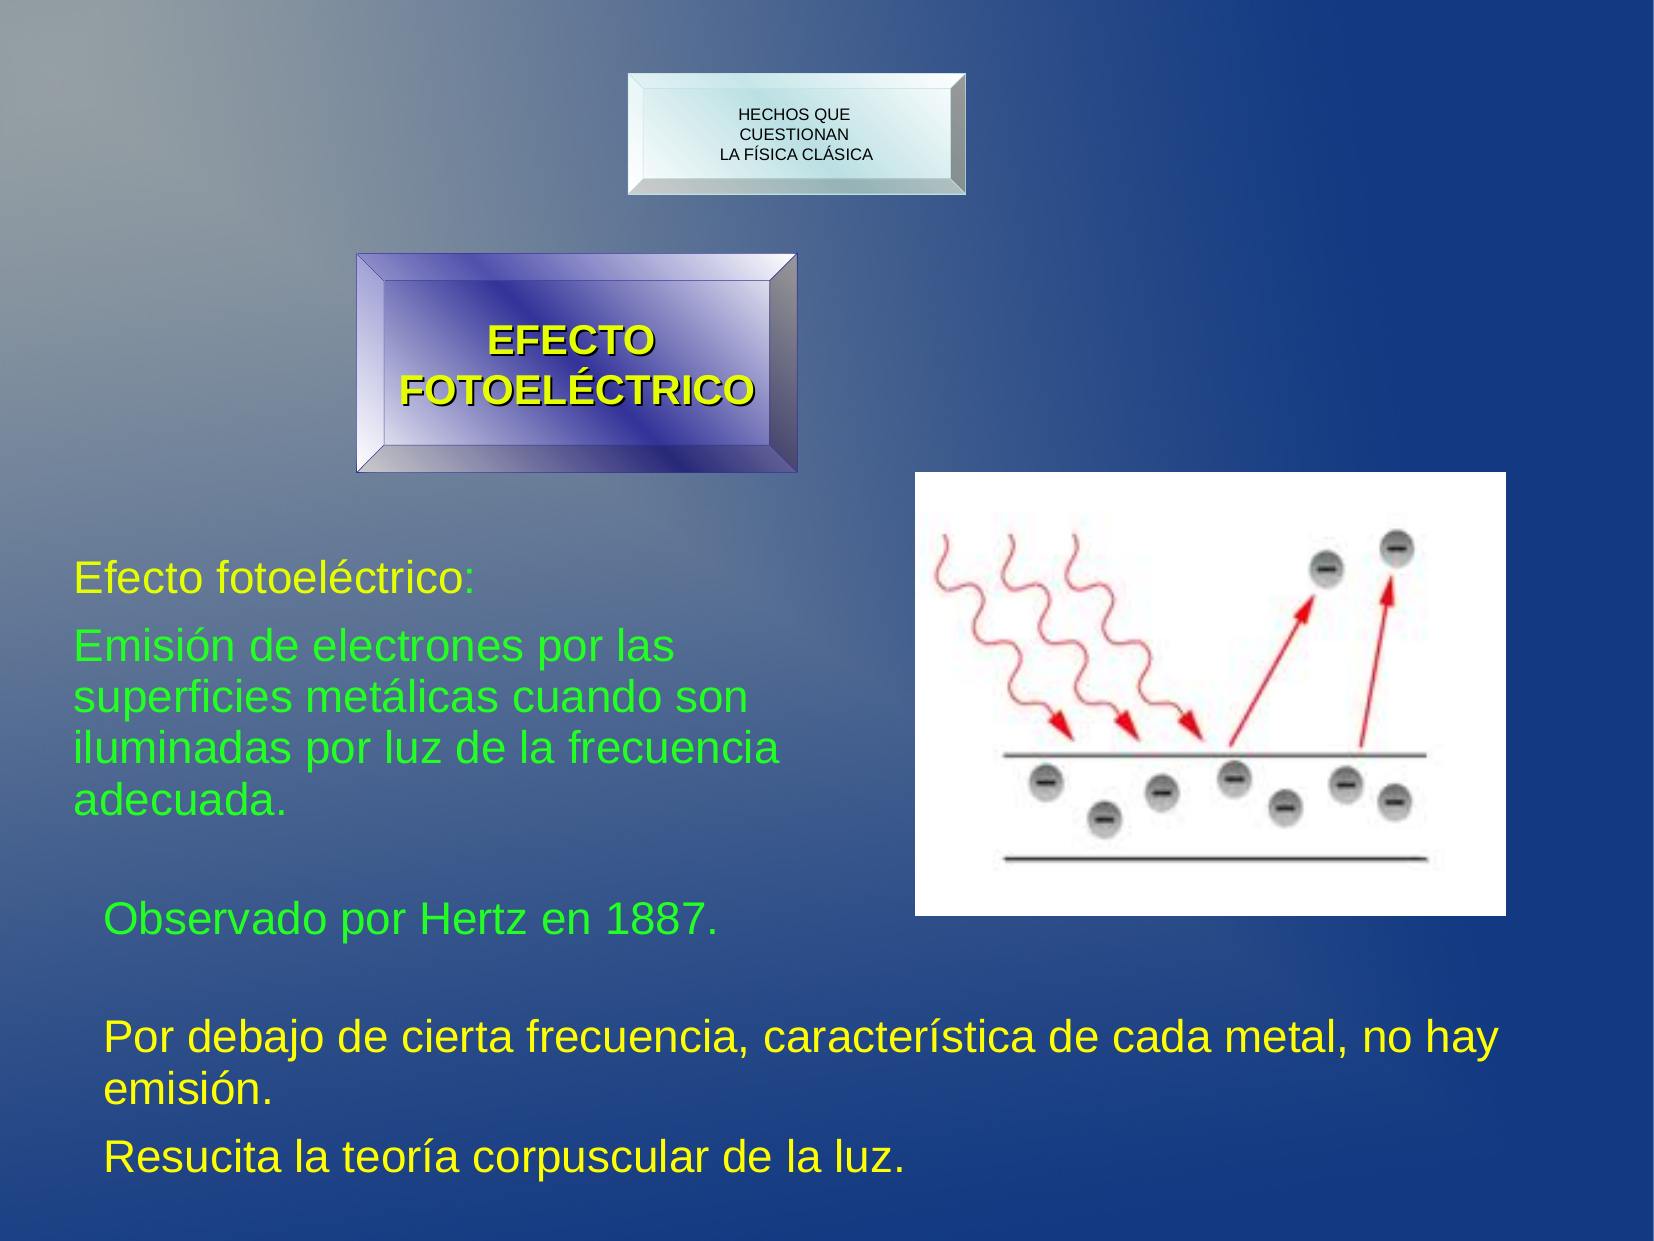

HECHOS QUE
CUESTIONAN
LA FÍSICA CLÁSICA
EFECTO
FOTOELÉCTRICO
Efecto fotoeléctrico:
Emisión de electrones por las superficies metálicas cuando son iluminadas por luz de la frecuencia adecuada.
Observado por Hertz en 1887.
Por debajo de cierta frecuencia, característica de cada metal, no hay emisión.
Resucita la teoría corpuscular de la luz.